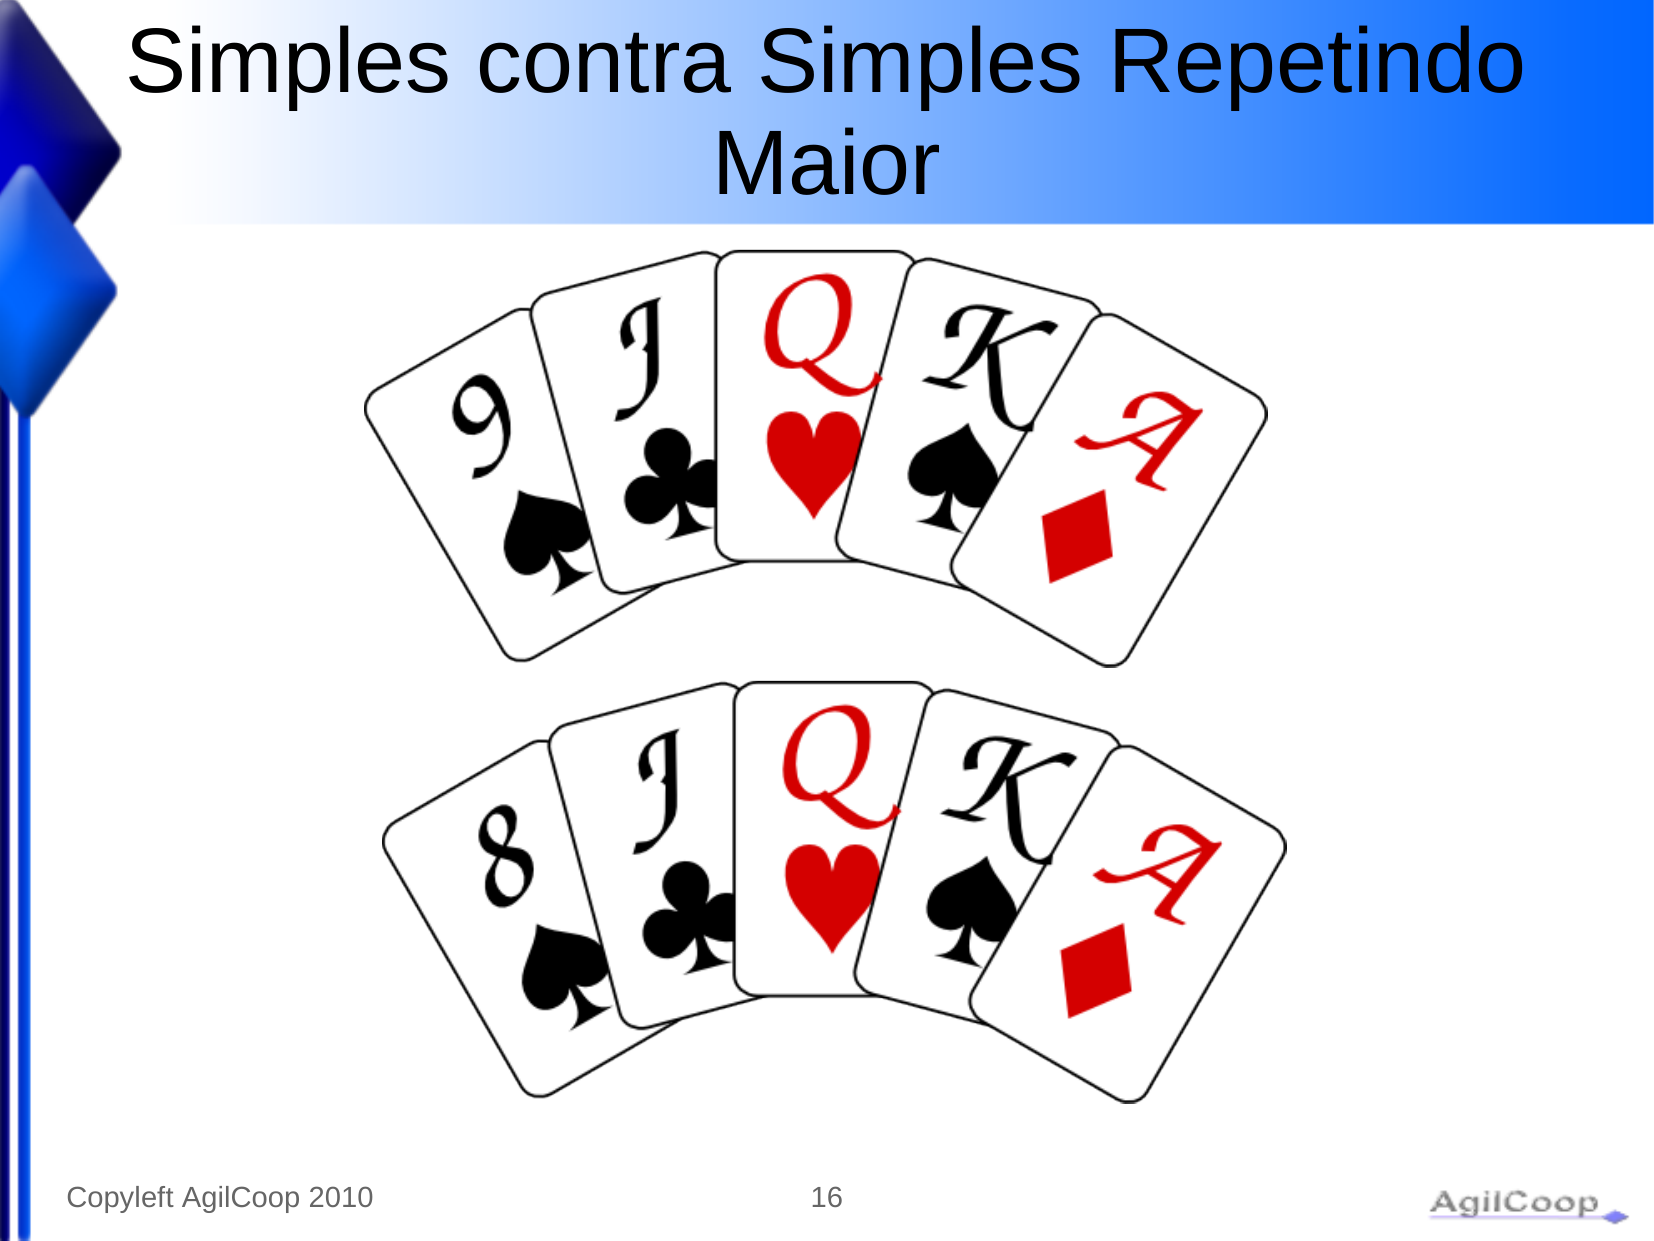

# Simples contra Simples Repetindo Maior
Copyleft AgilCoop 2010
16